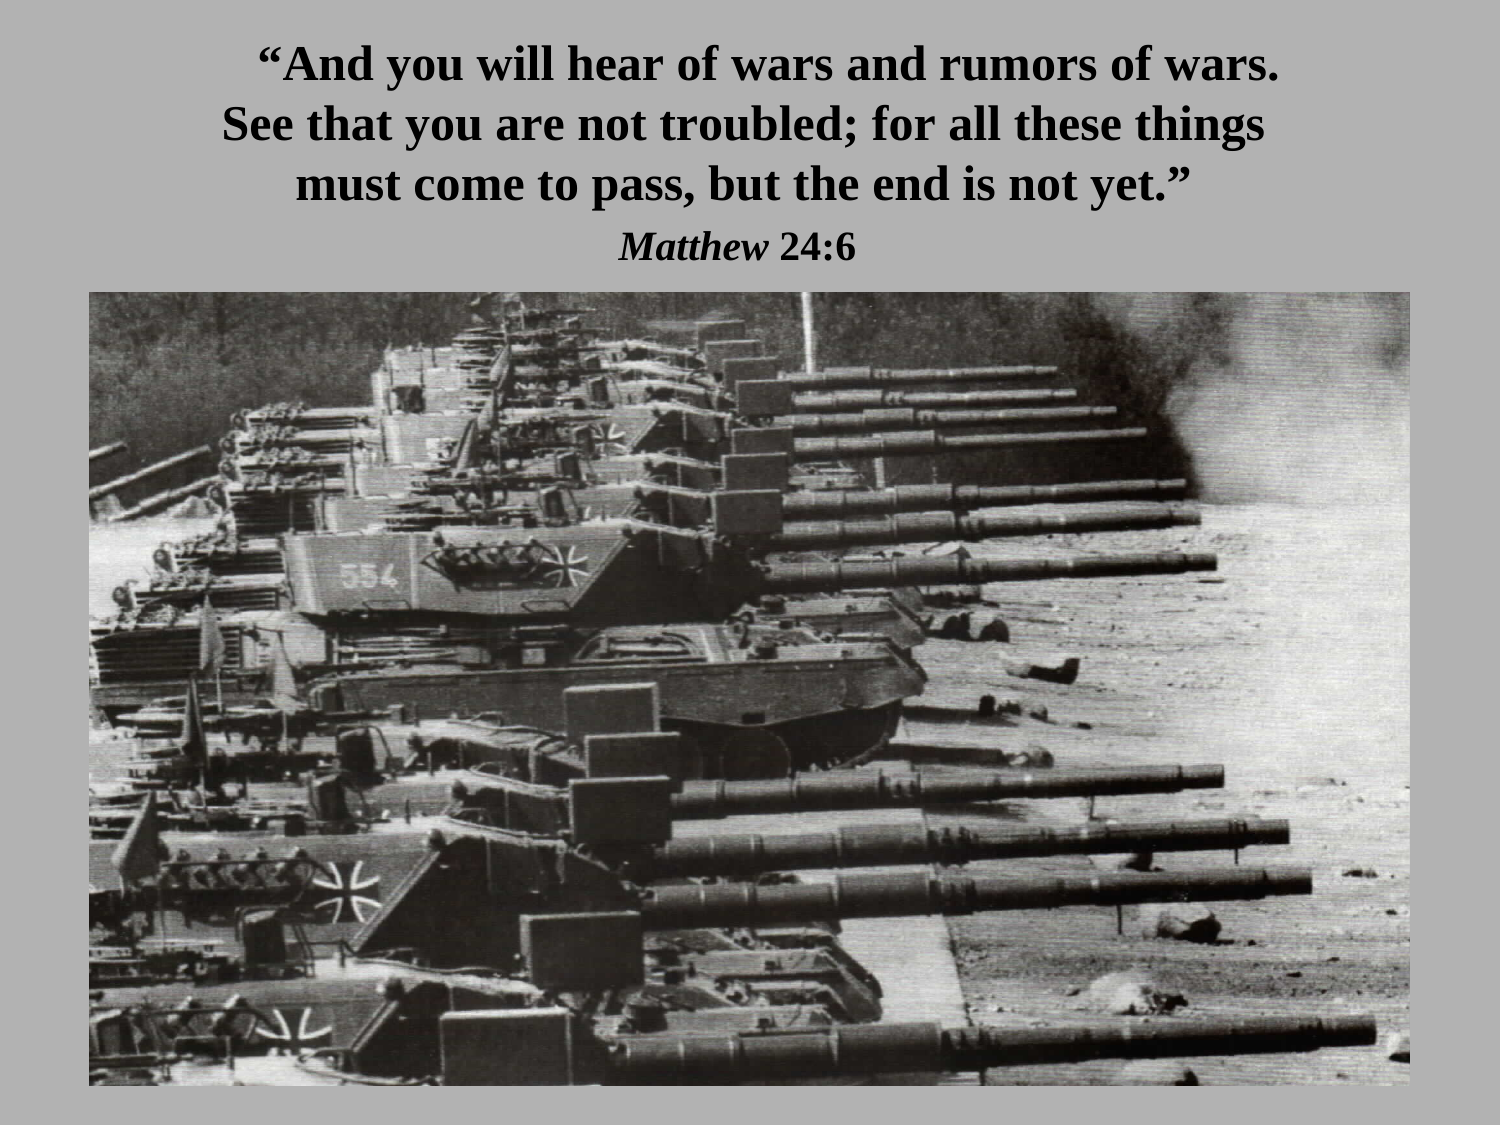

“And you will hear of wars and rumors of wars.
See that you are not troubled; for all these things
must come to pass, but the end is not yet.”
Matthew 24:6